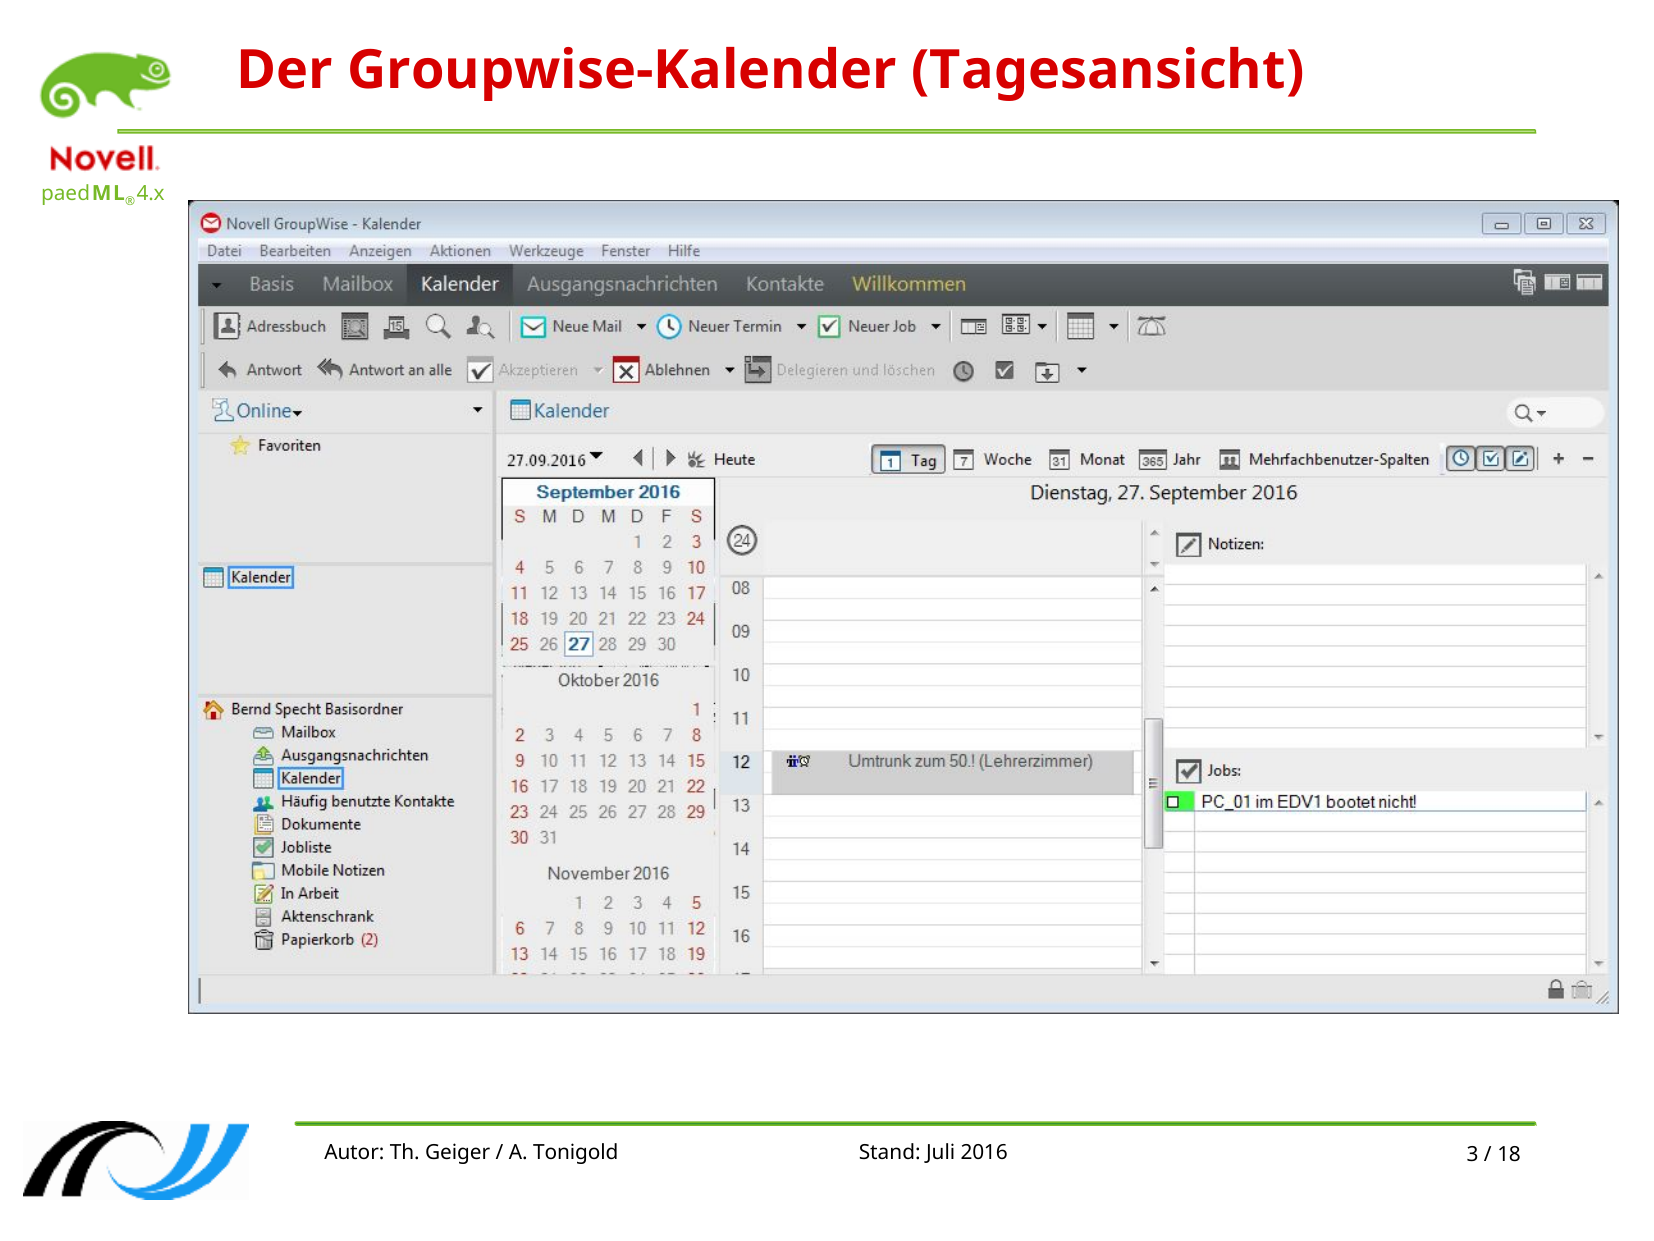

# Der Groupwise-Kalender (Tagesansicht)
Autor: Th. Geiger / A. Tonigold
Juli 2016
3